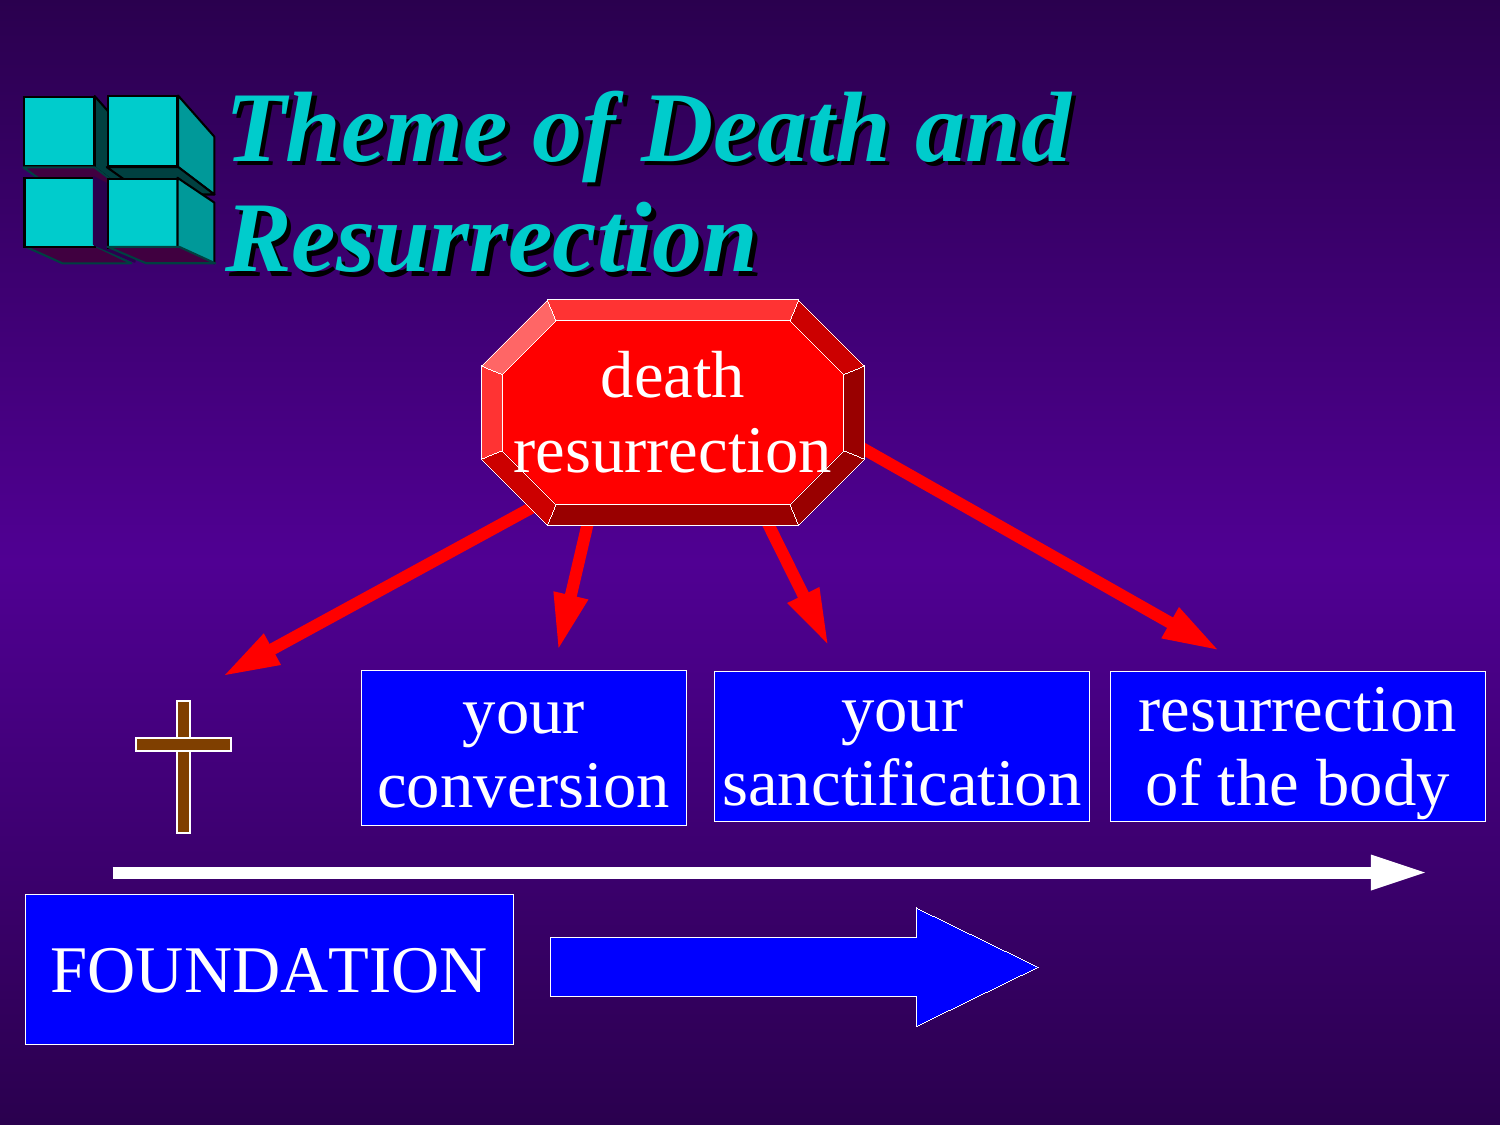

# Theme of Death and Resurrection
death
resurrection
resurrection
of the body
your
conversion
your
sanctification
FOUNDATION